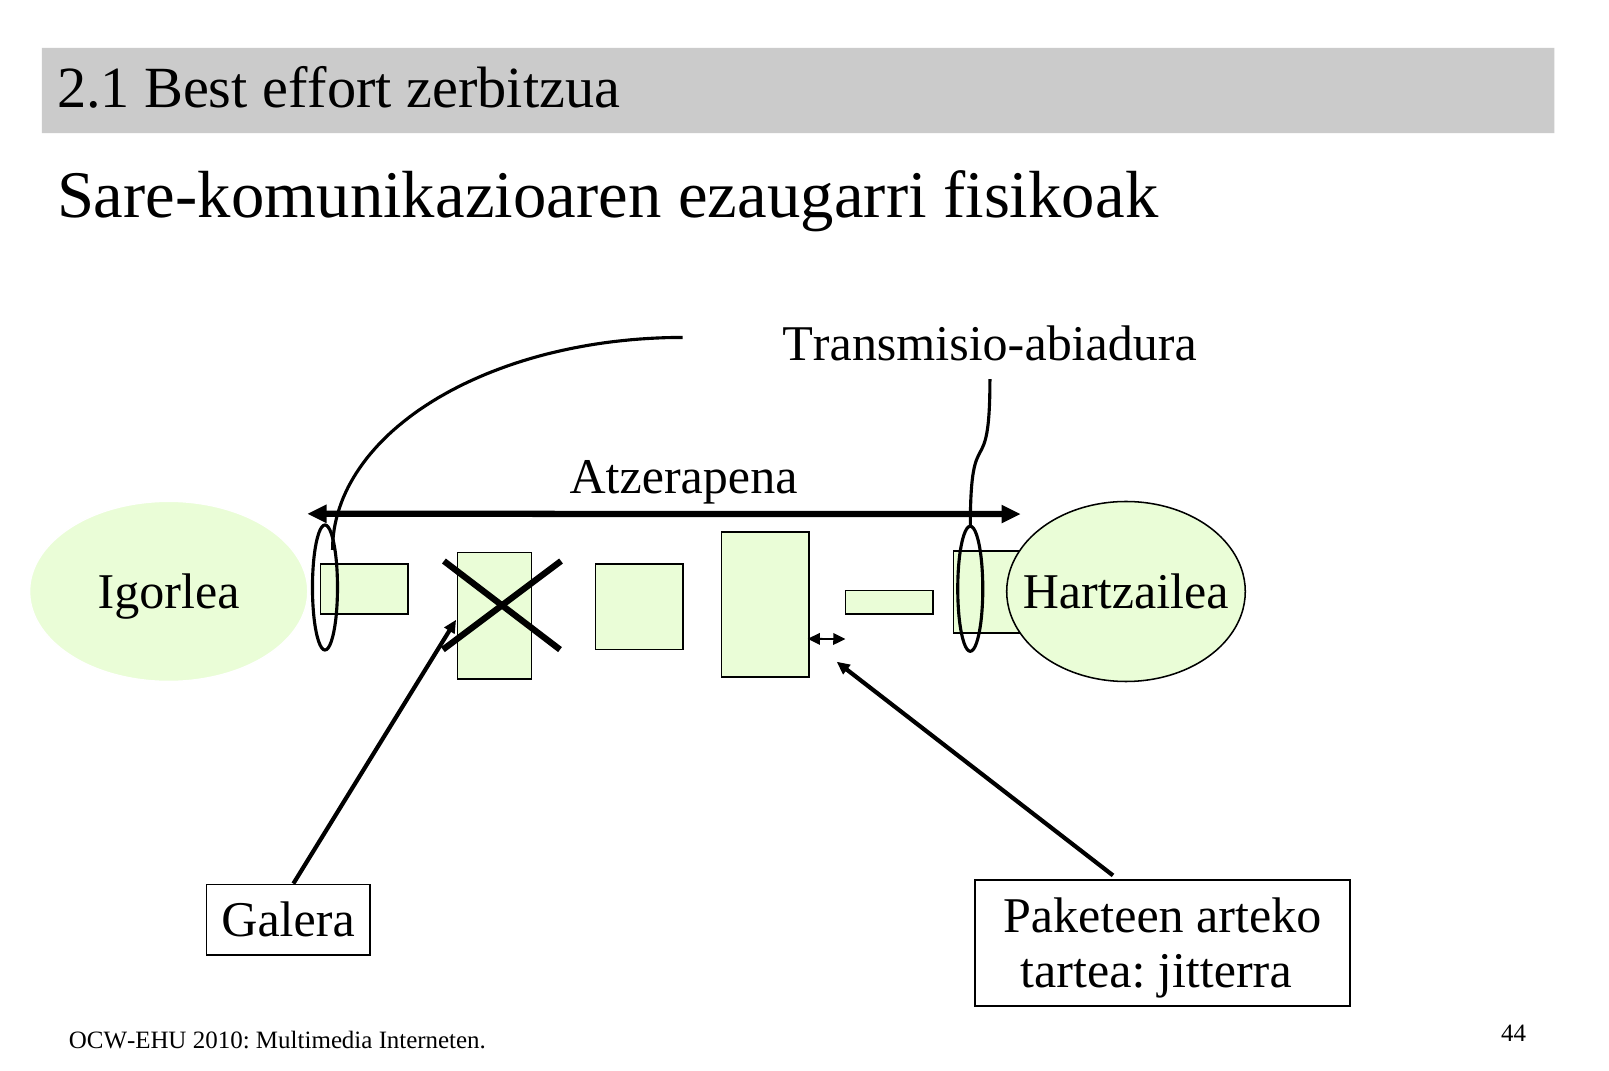

2.1 Best effort zerbitzua
# Sare-komunikazioaren ezaugarri fisikoak
Transmisio-abiadura
Atzerapena
Igorlea
Hartzailea
Galera
Paketeen arteko tartea: jitterra
44